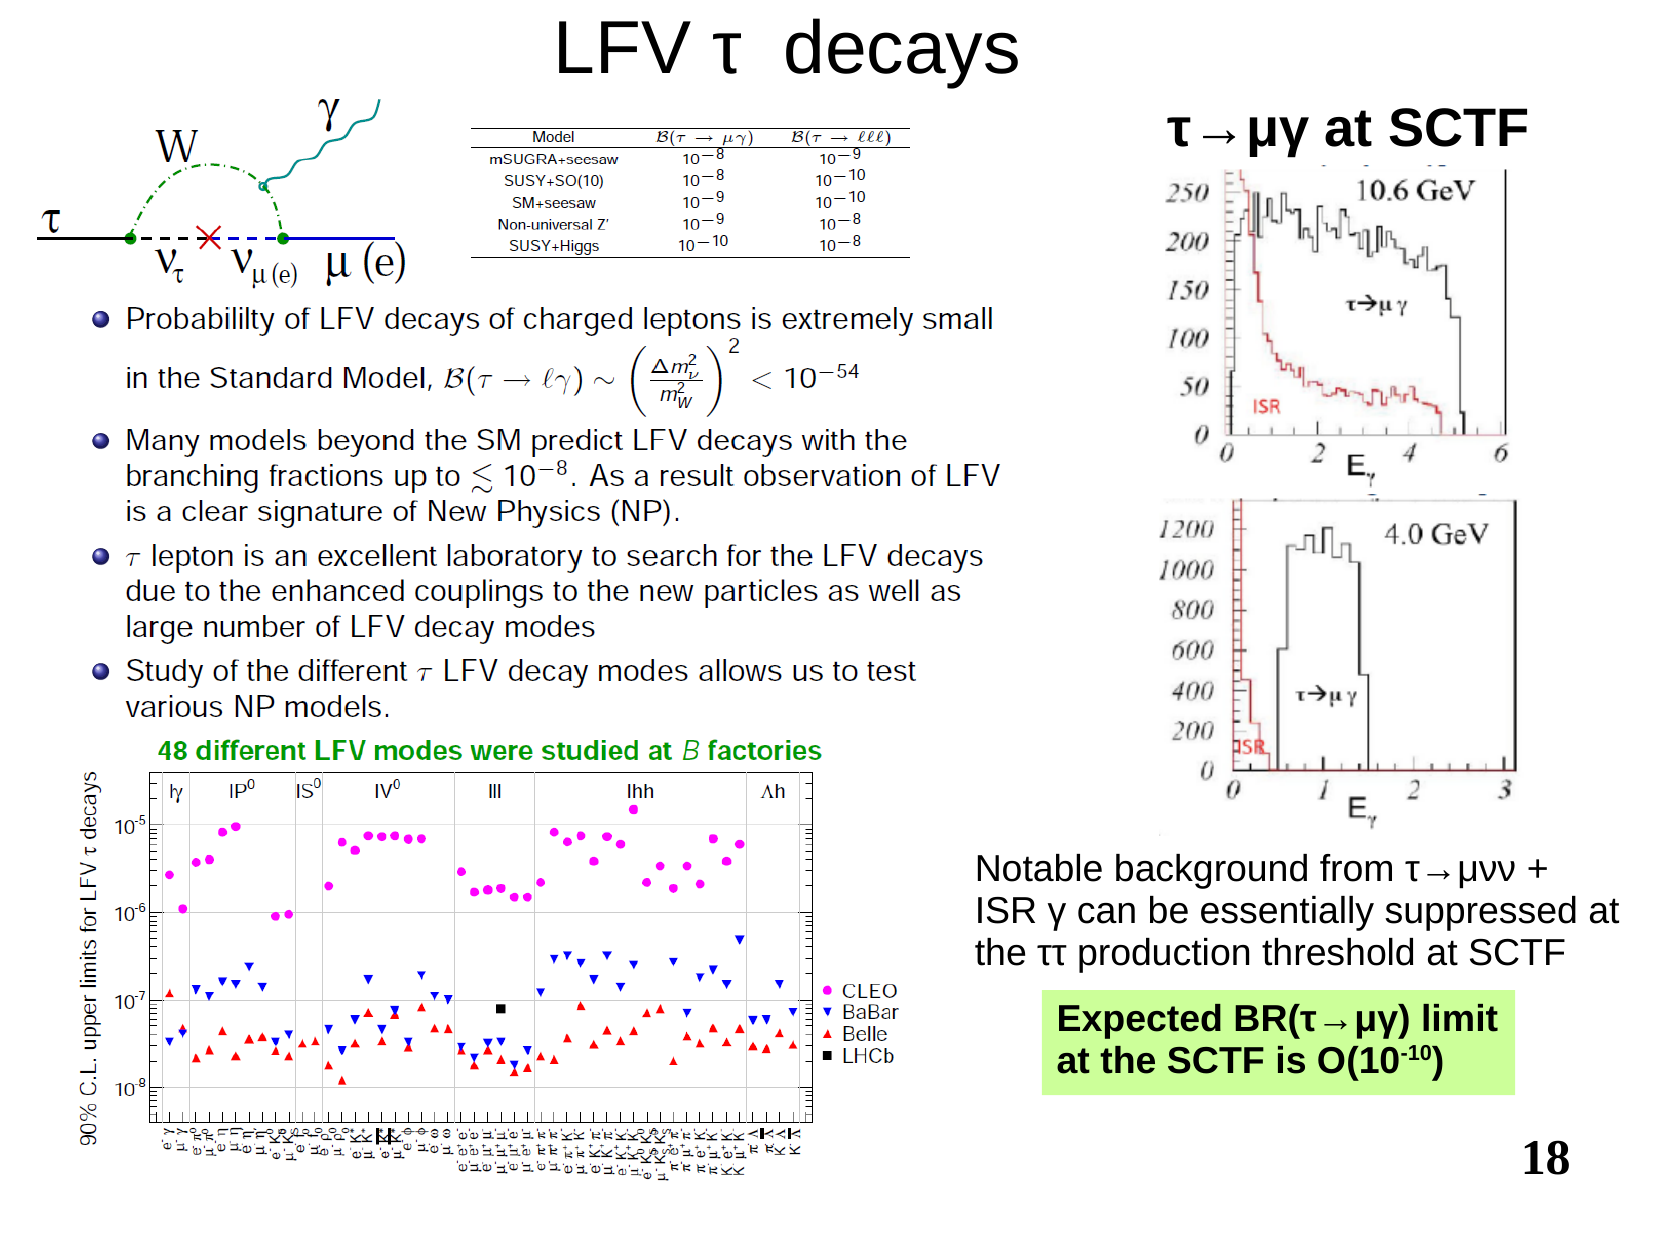

# LFV τ decays
τ→μγ at SCTF
Notable background from τ→μνν + ISR γ can be essentially suppressed at the ττ production threshold at SCTF
Expected BR(τ→μγ) limit at the SCTF is O(10-10)
18